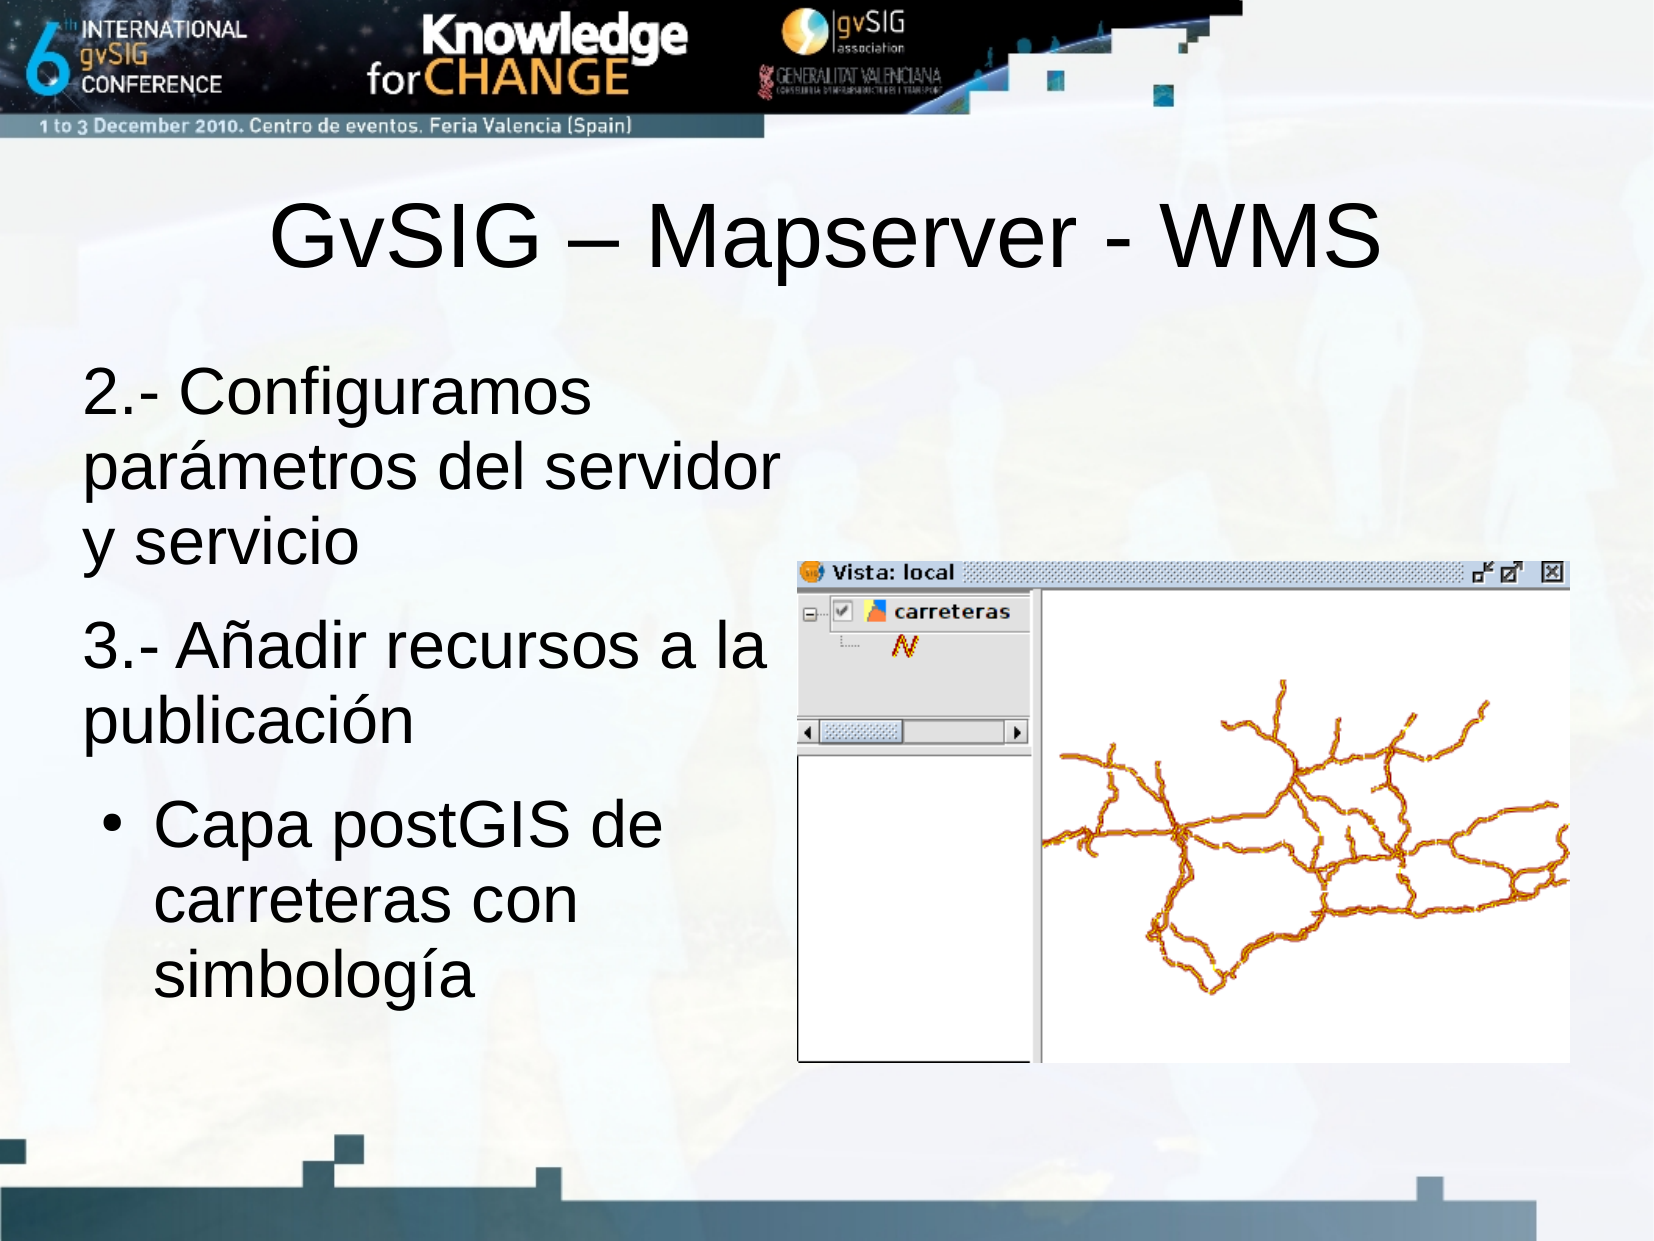

# GvSIG – Mapserver - WMS
2.- Configuramos parámetros del servidor y servicio
3.- Añadir recursos a la publicación
Capa postGIS de carreteras con simbología